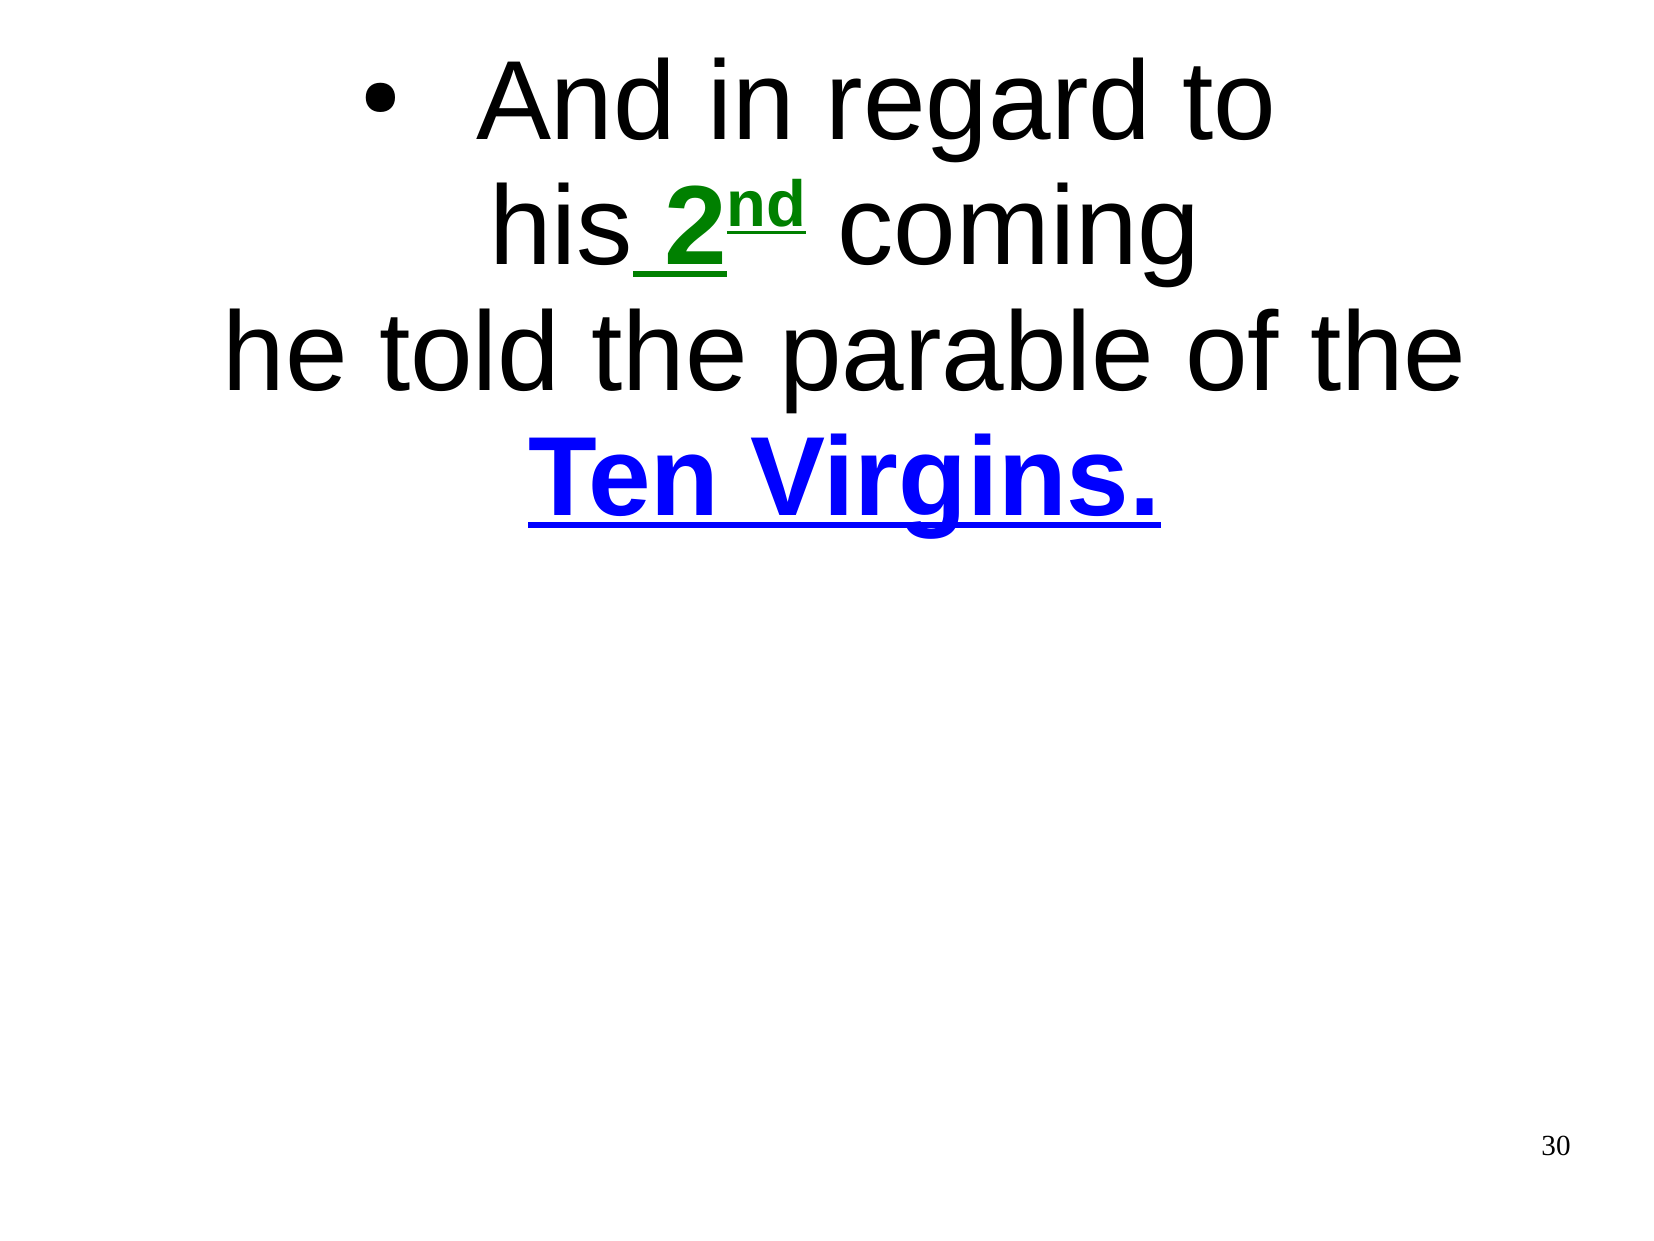

# And in regard to his 2nd coming he told the parable of the Ten Virgins.
30